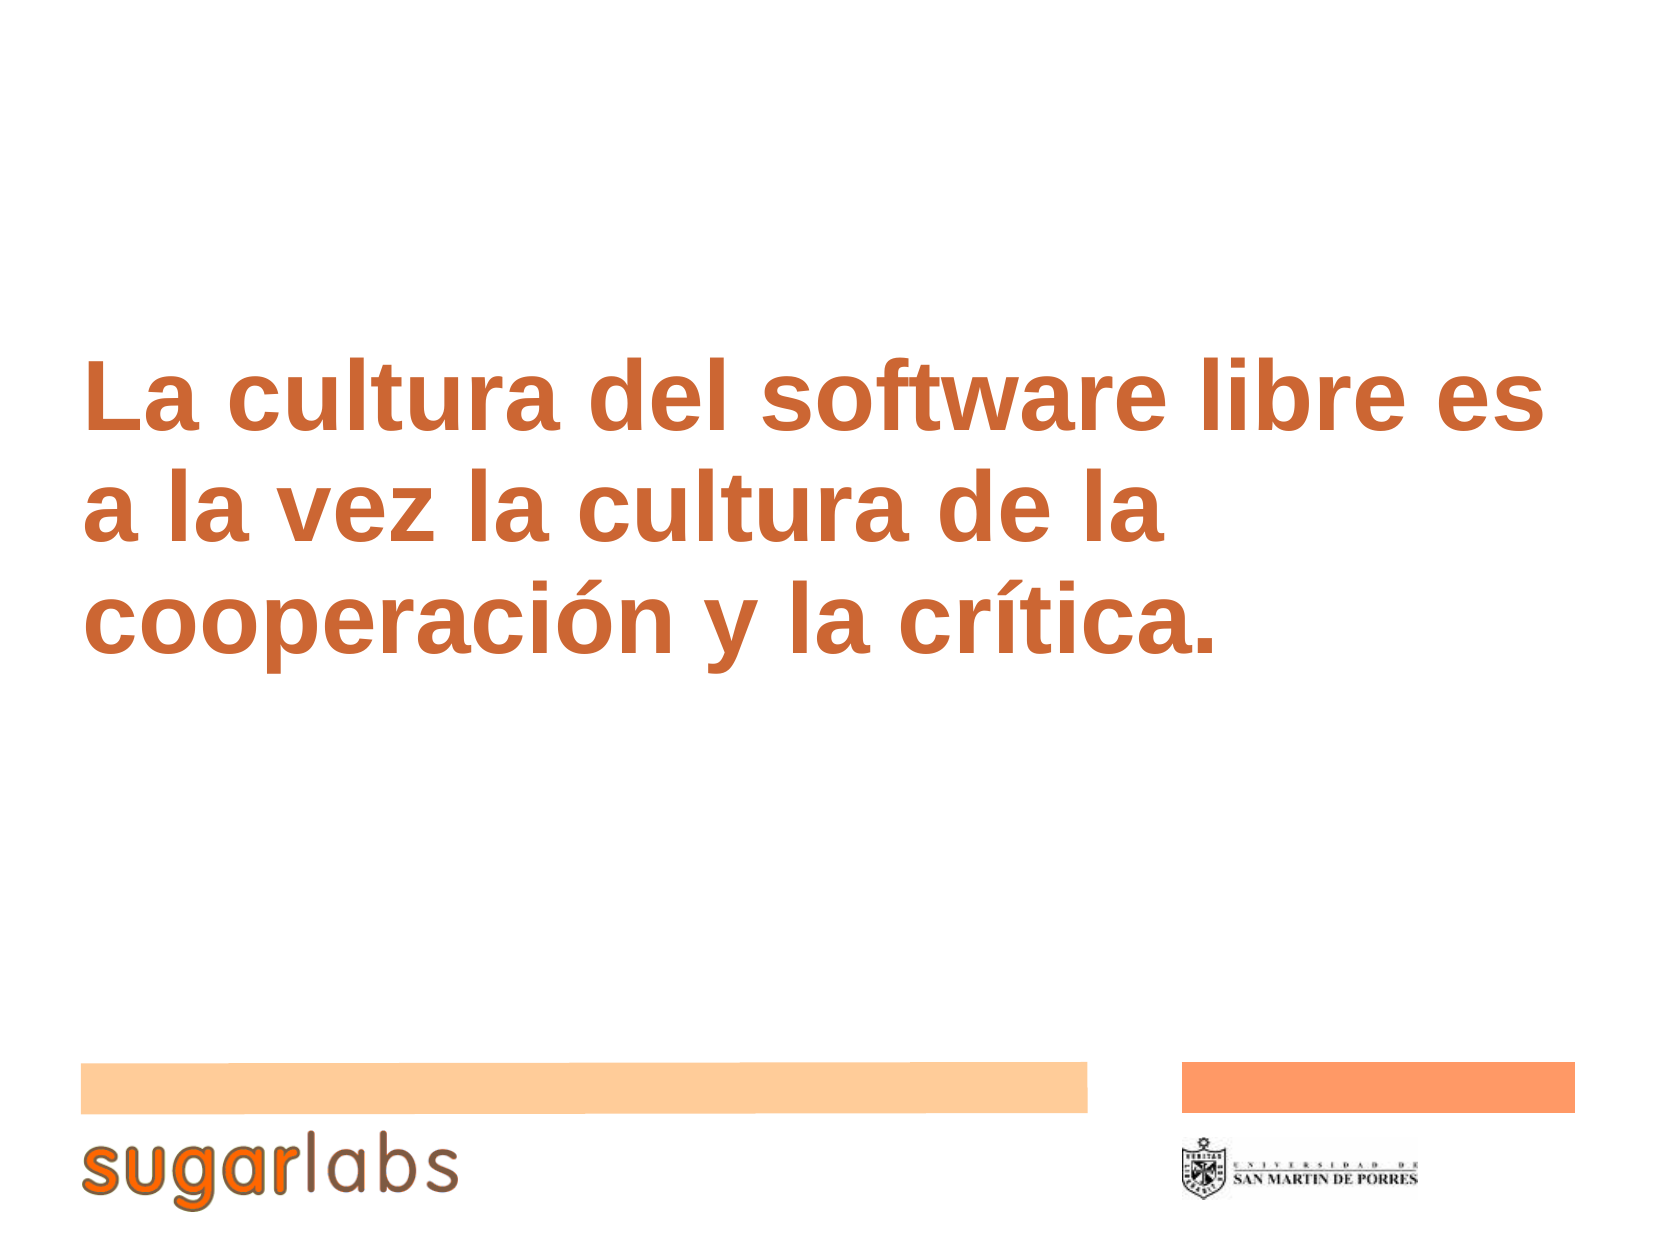

# La cultura del software libre es a la vez la cultura de la cooperación y la crítica.